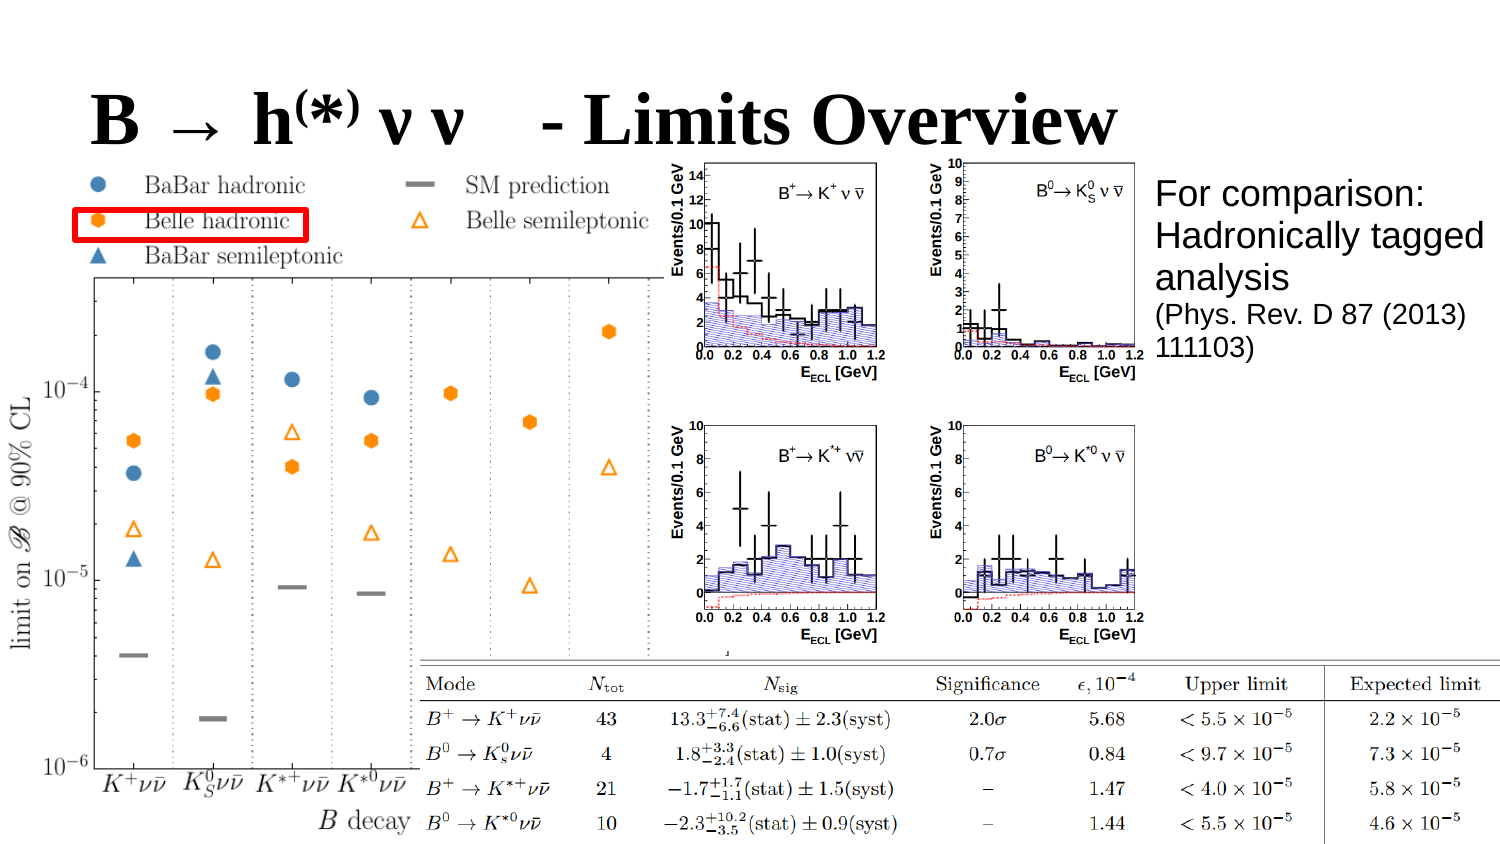

# B → h(*) ν ν	- Limits Overview
For comparison:
Hadronically tagged analysis
(Phys. Rev. D 87 (2013) 111103)
9